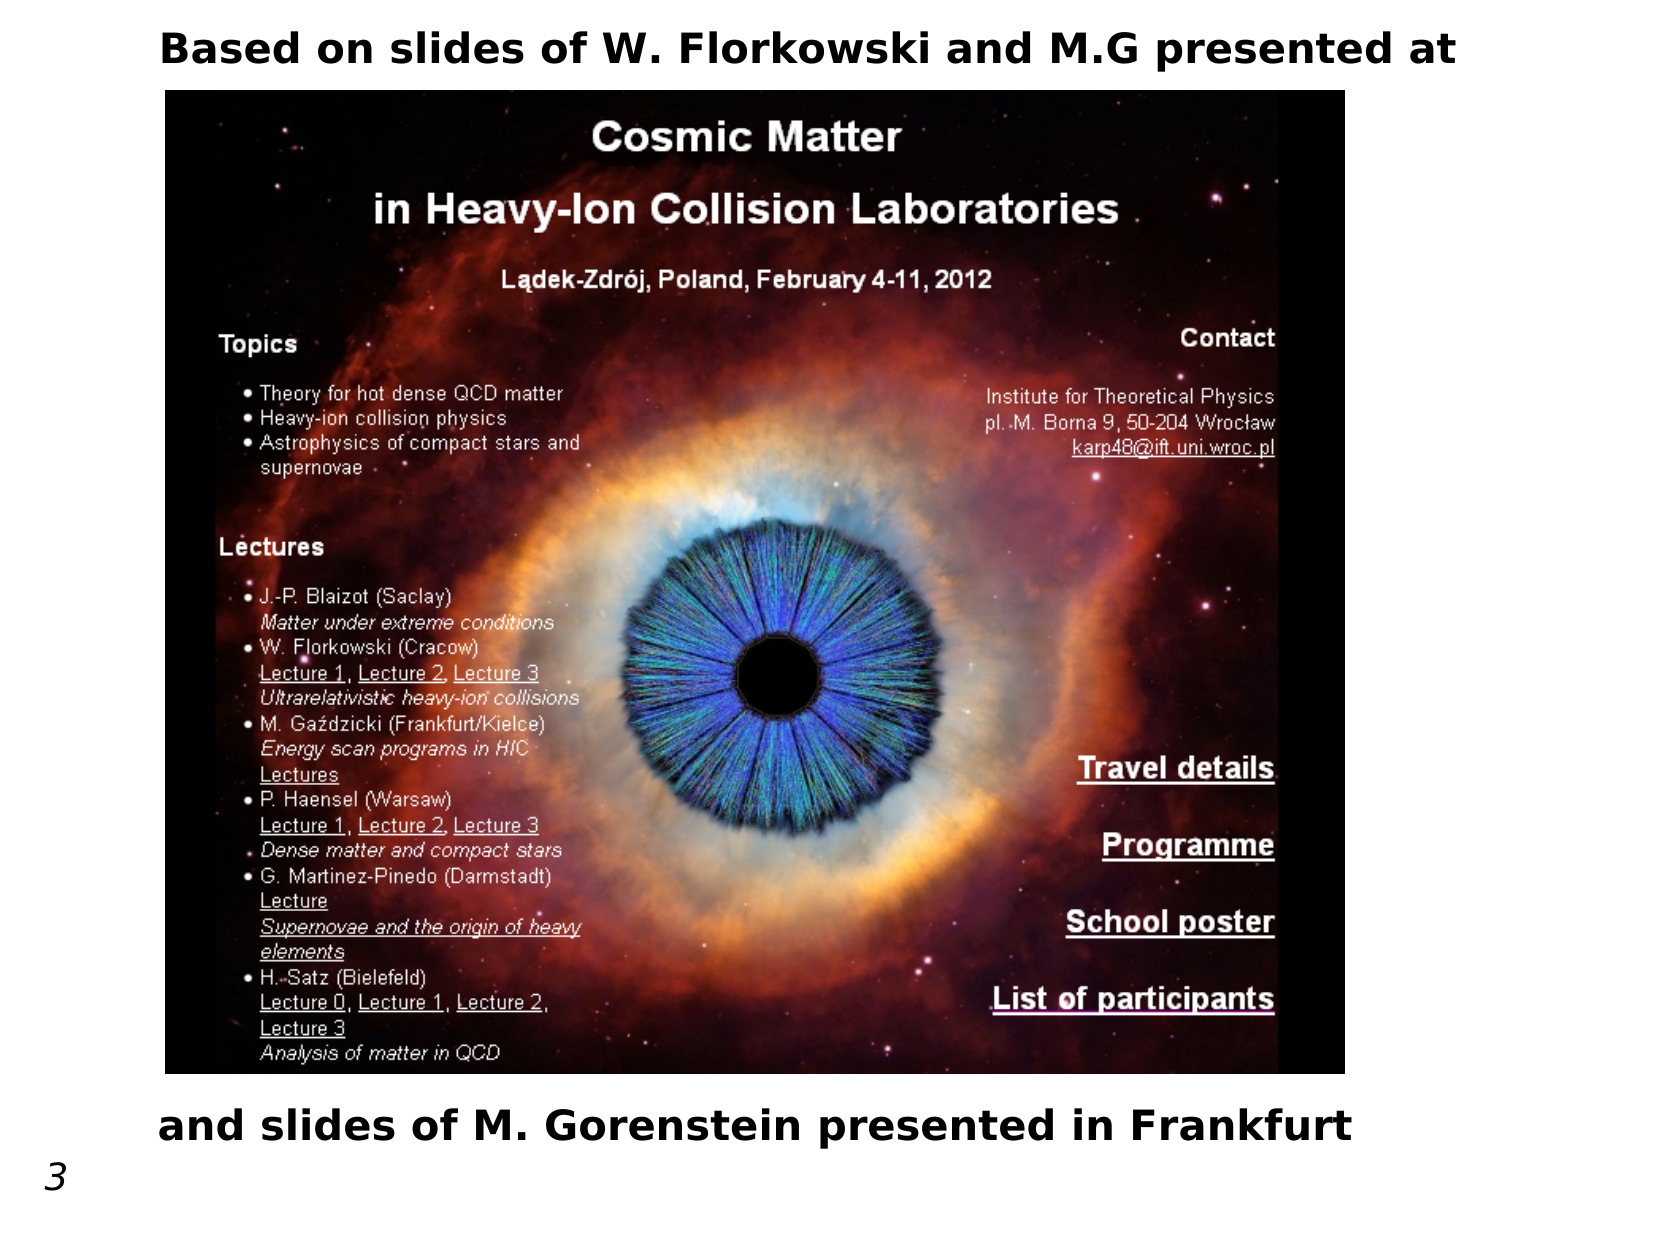

Based on slides of W. Florkowski and M.G presented at
and slides of M. Gorenstein presented in Frankfurt